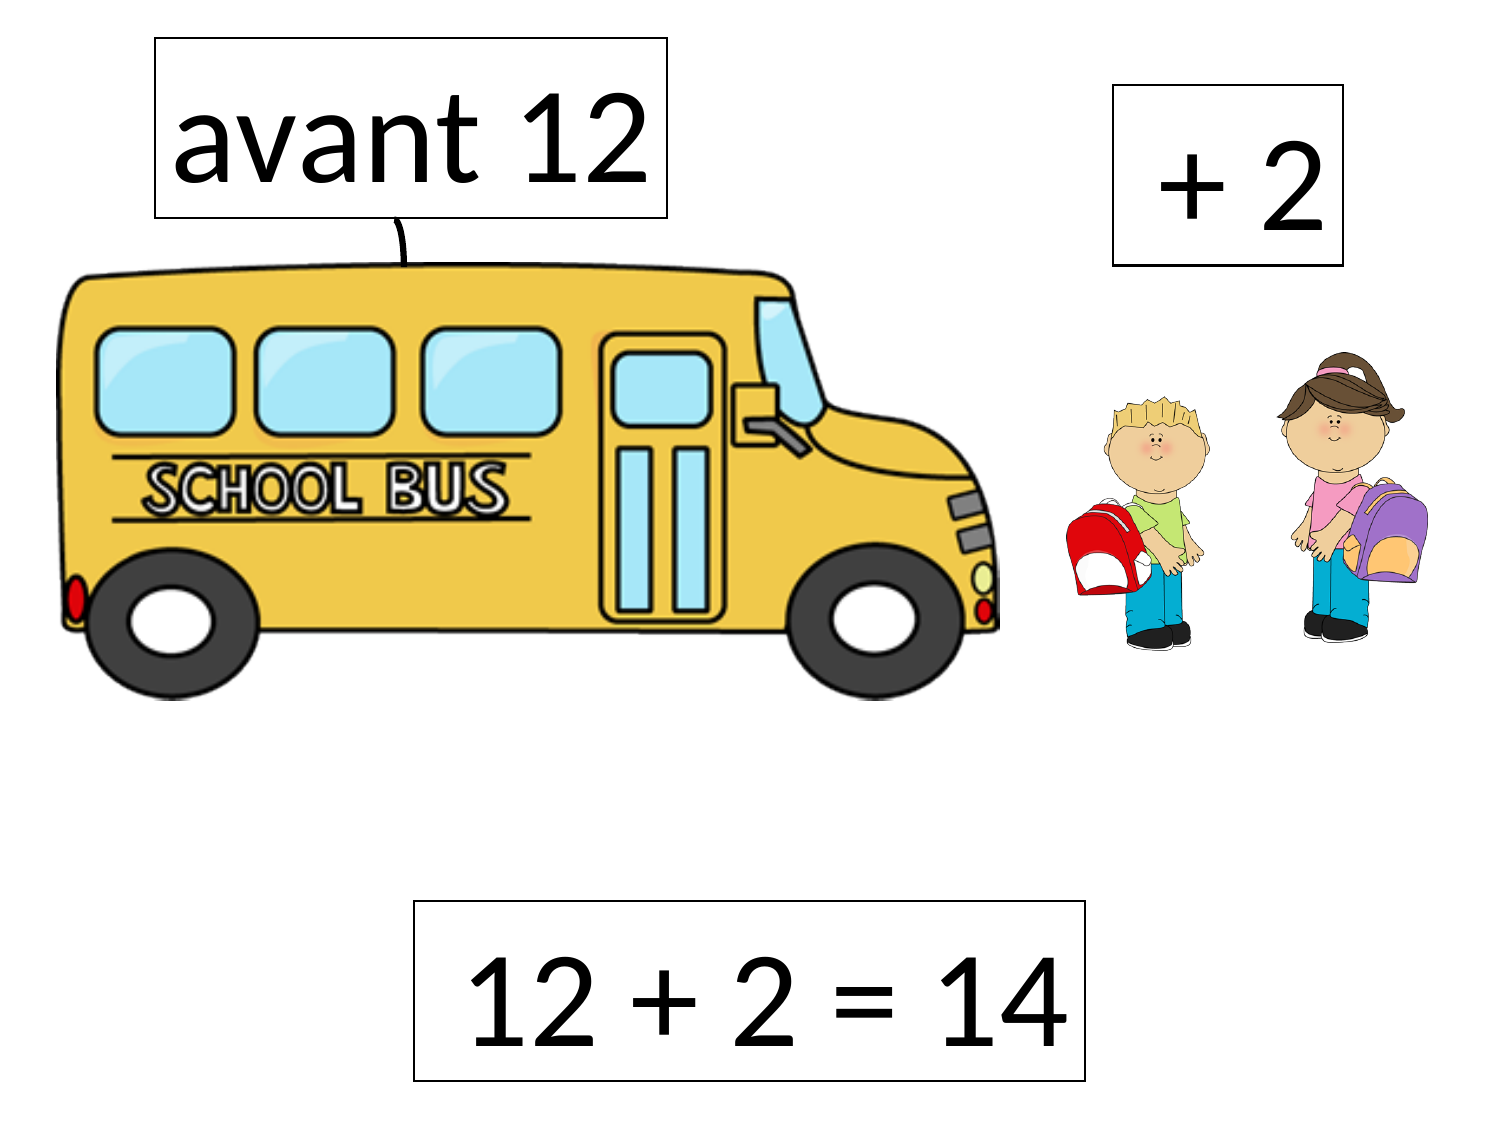

avant 12
 + 2
 12 + 2 = 14